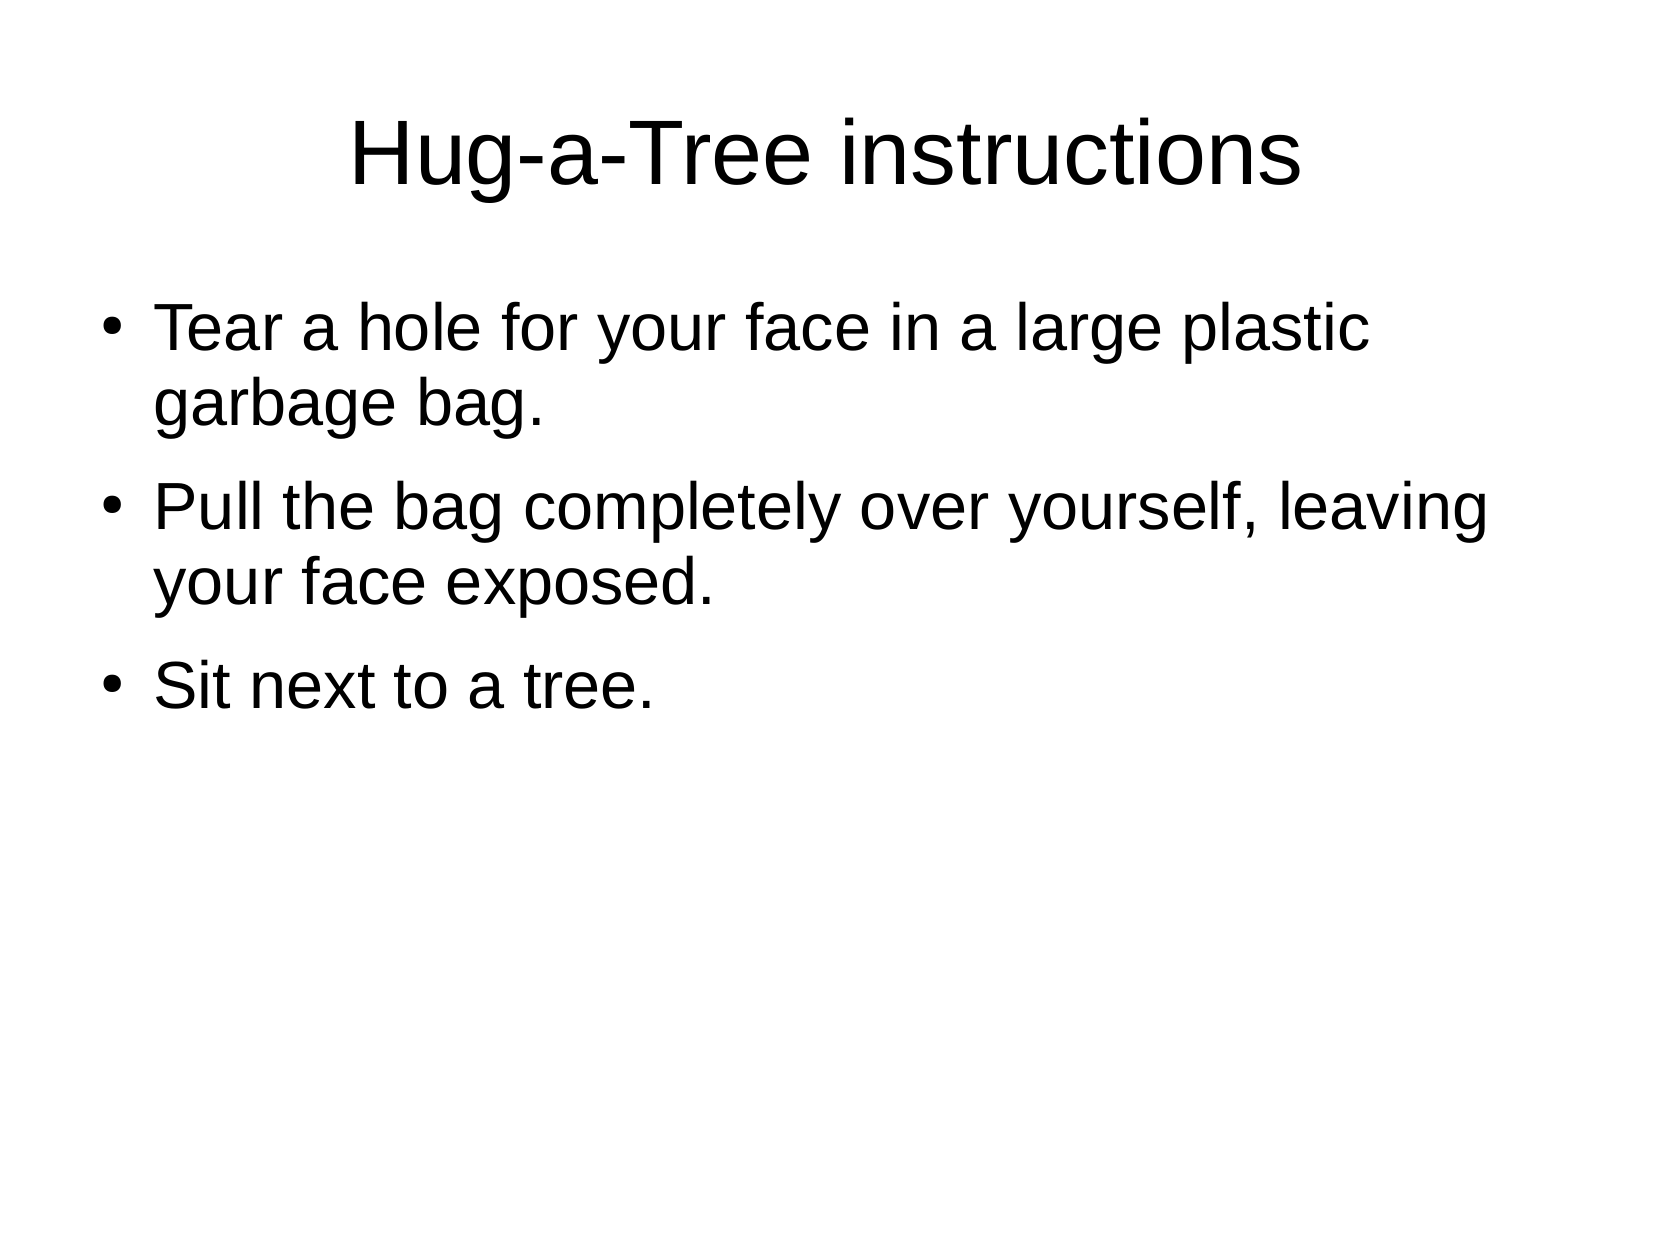

# Hug-a-Tree instructions
Tear a hole for your face in a large plastic garbage bag.
Pull the bag completely over yourself, leaving your face exposed.
Sit next to a tree.